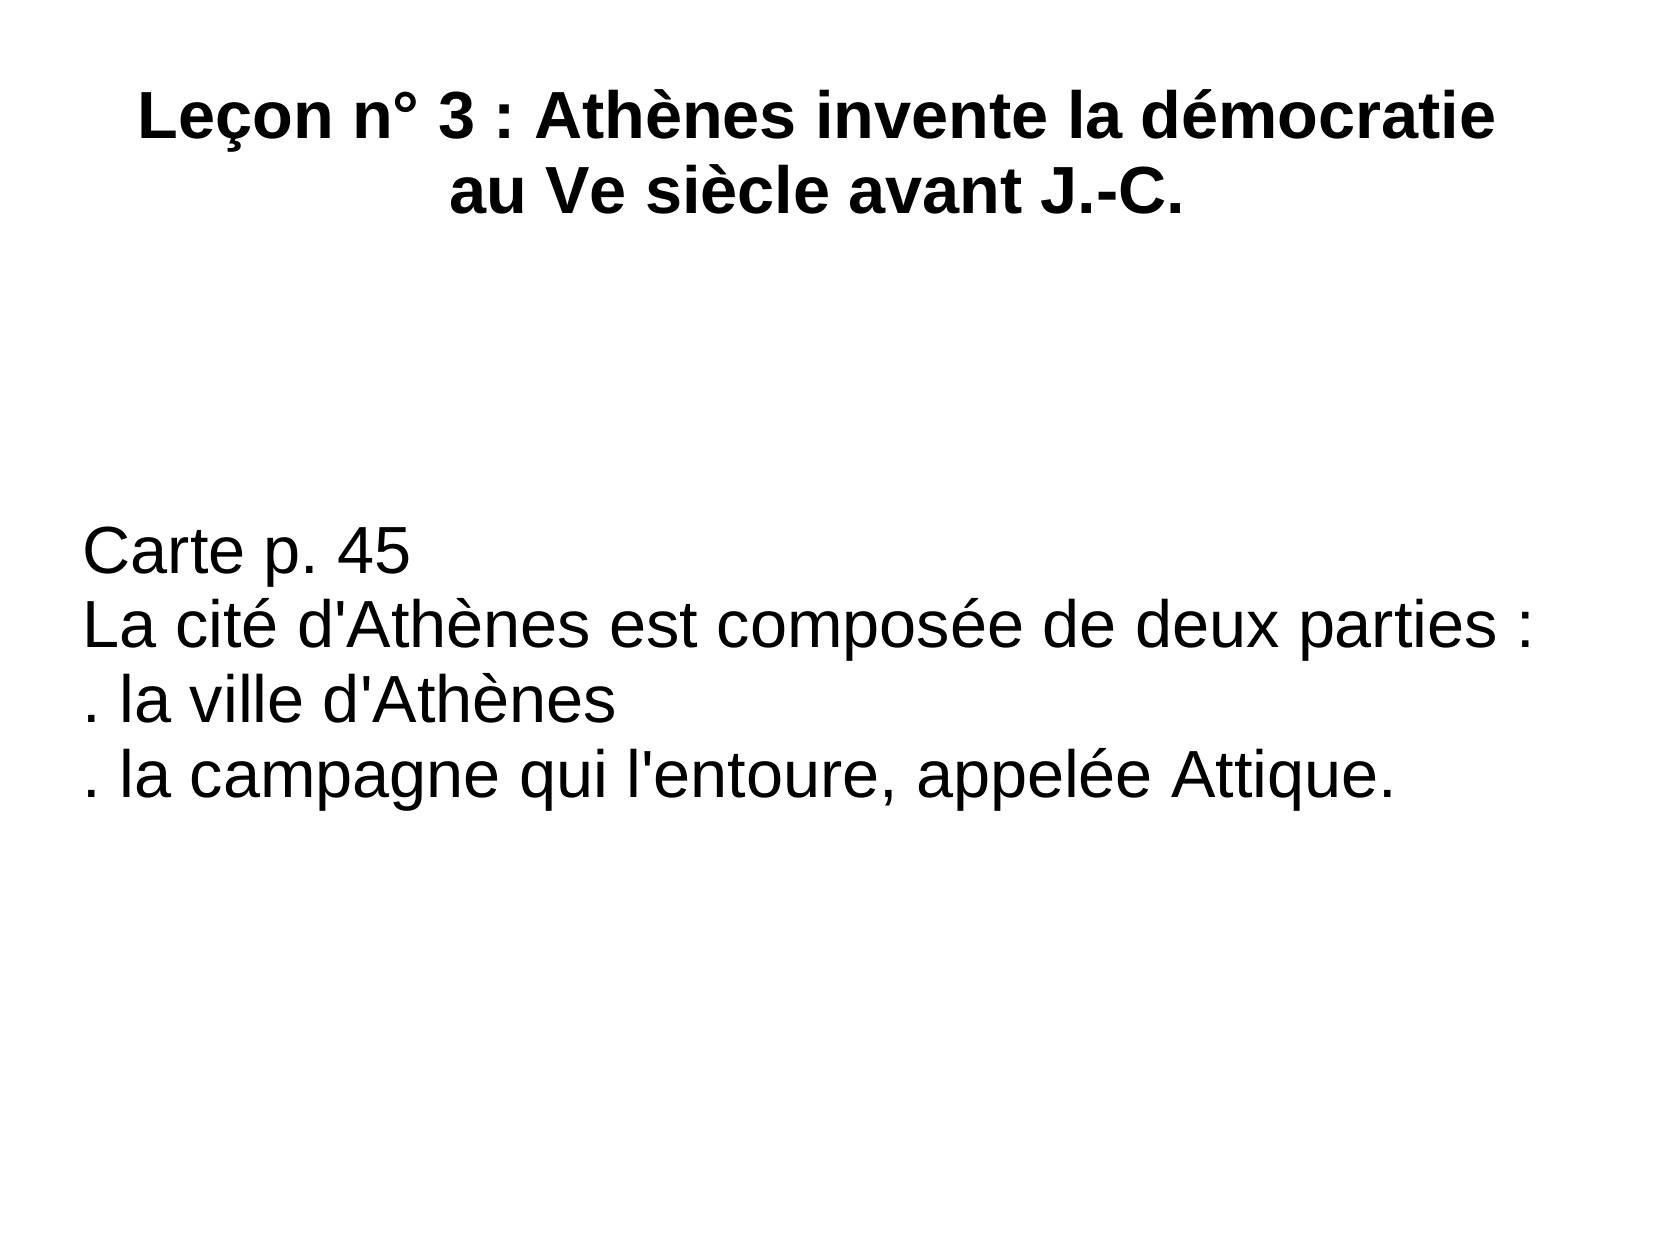

# Leçon n° 3 : Athènes invente la démocratie au Ve siècle avant J.-C.
Carte p. 45
La cité d'Athènes est composée de deux parties :
. la ville d'Athènes
. la campagne qui l'entoure, appelée Attique.